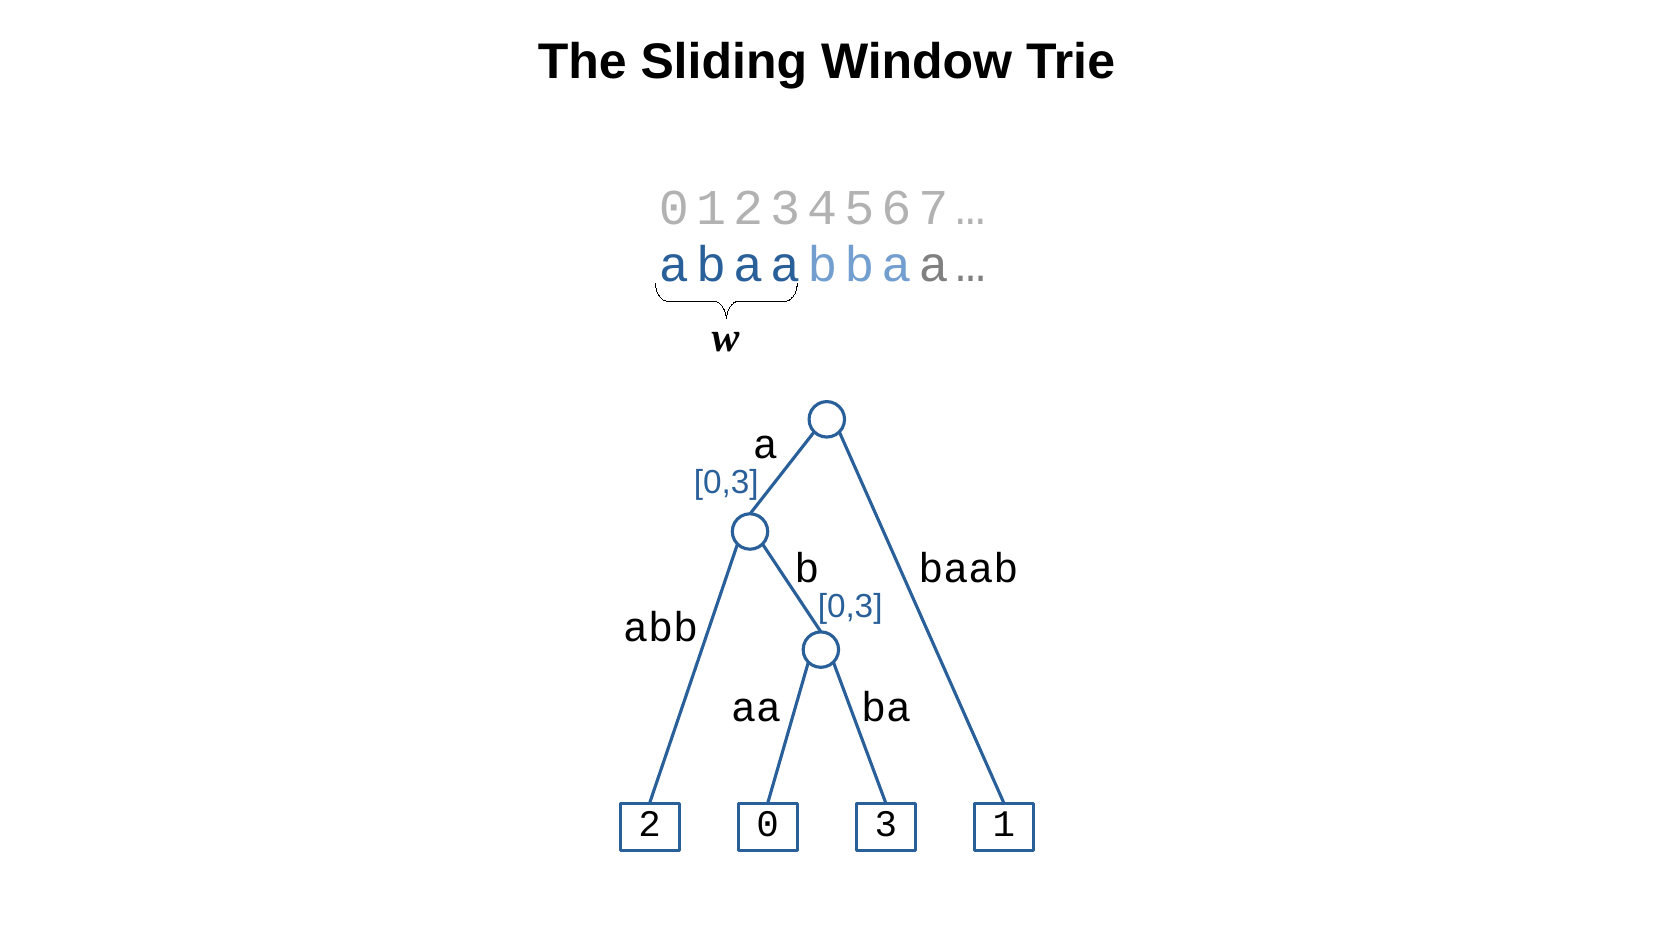

The Sliding Window Trie
01234567…
abaabbaa…
w
a
[0,3]
b
baab
[0,3]
abb
aa
ba
2
0
3
1